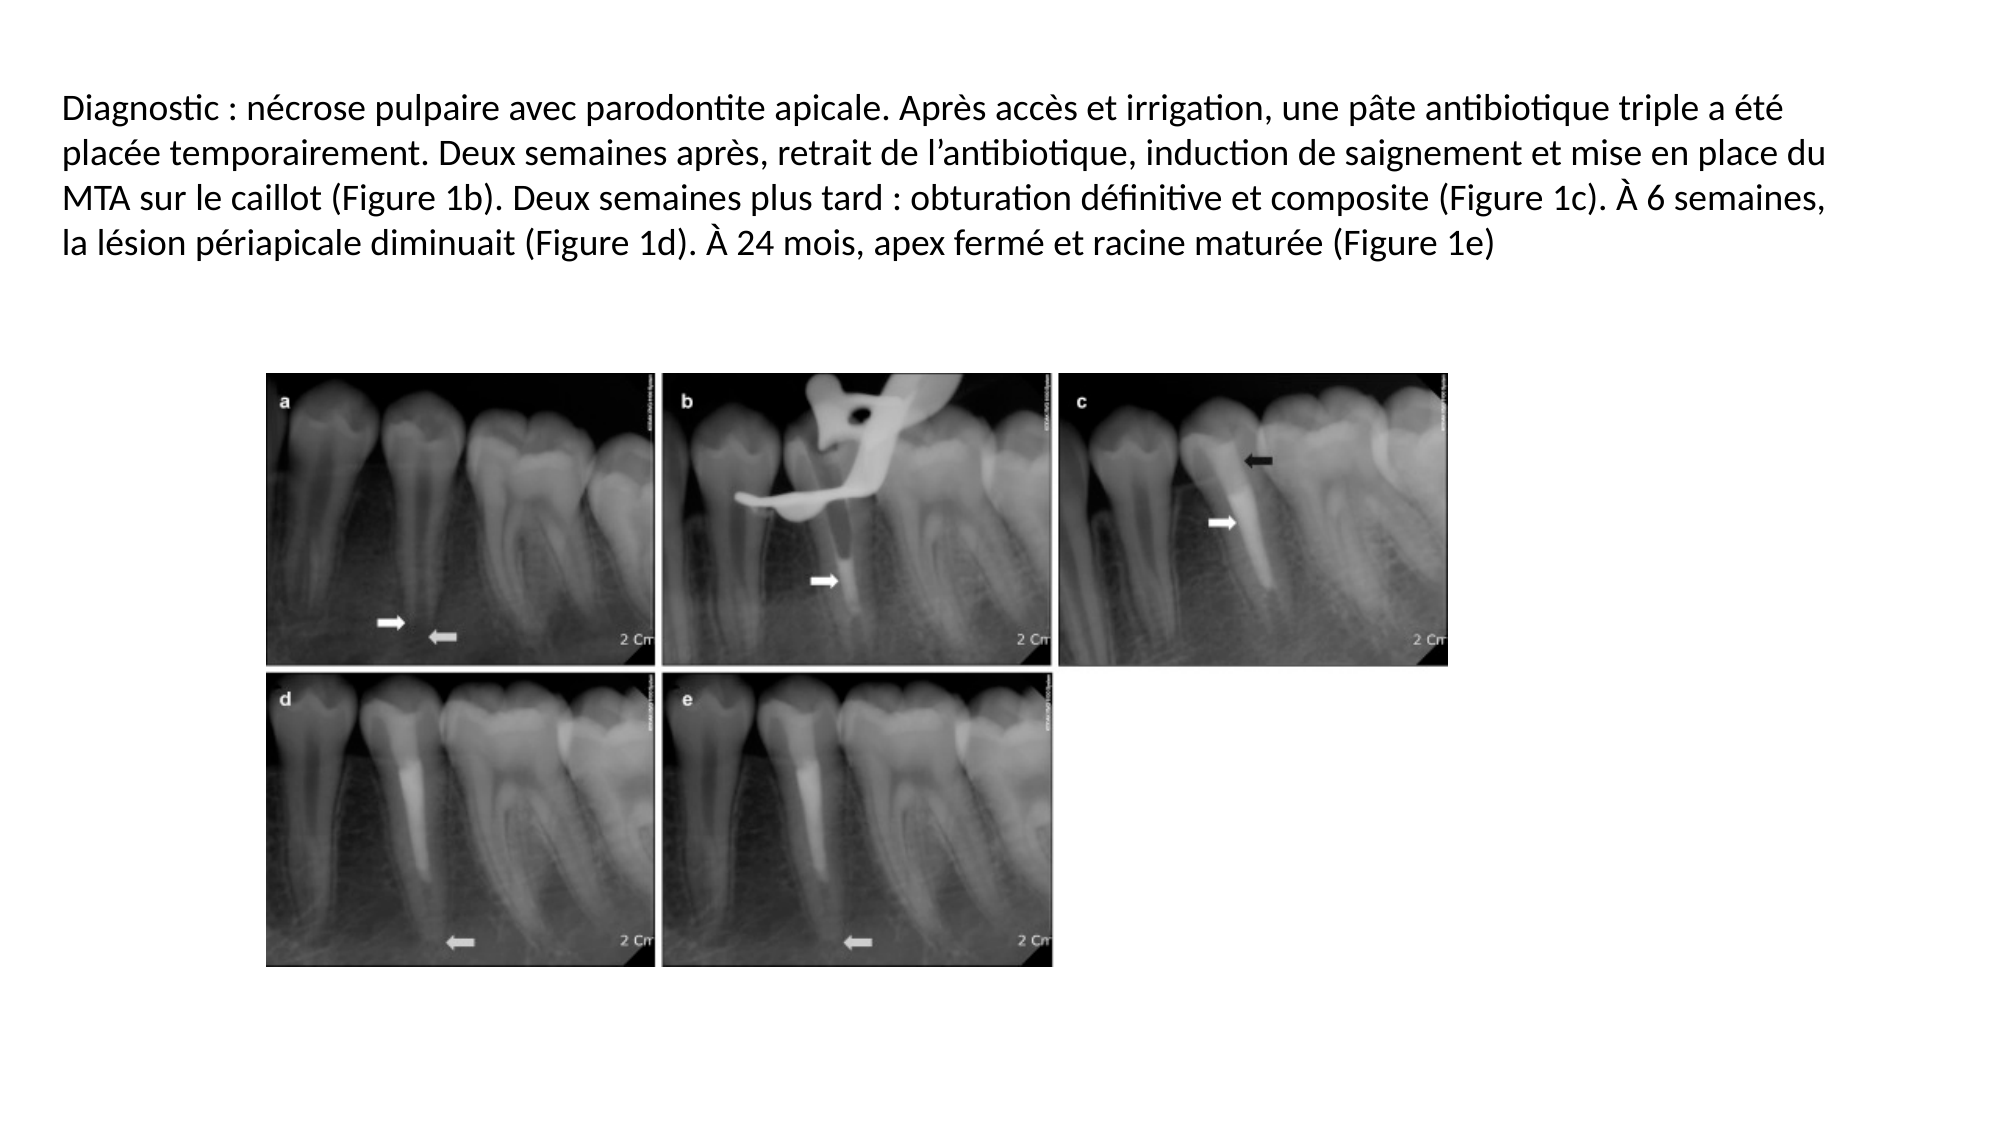

Diagnostic : nécrose pulpaire avec parodontite apicale. Après accès et irrigation, une pâte antibiotique triple a été placée temporairement. Deux semaines après, retrait de l’antibiotique, induction de saignement et mise en place du MTA sur le caillot (Figure 1b). Deux semaines plus tard : obturation définitive et composite (Figure 1c). À 6 semaines, la lésion périapicale diminuait (Figure 1d). À 24 mois, apex fermé et racine maturée (Figure 1e)